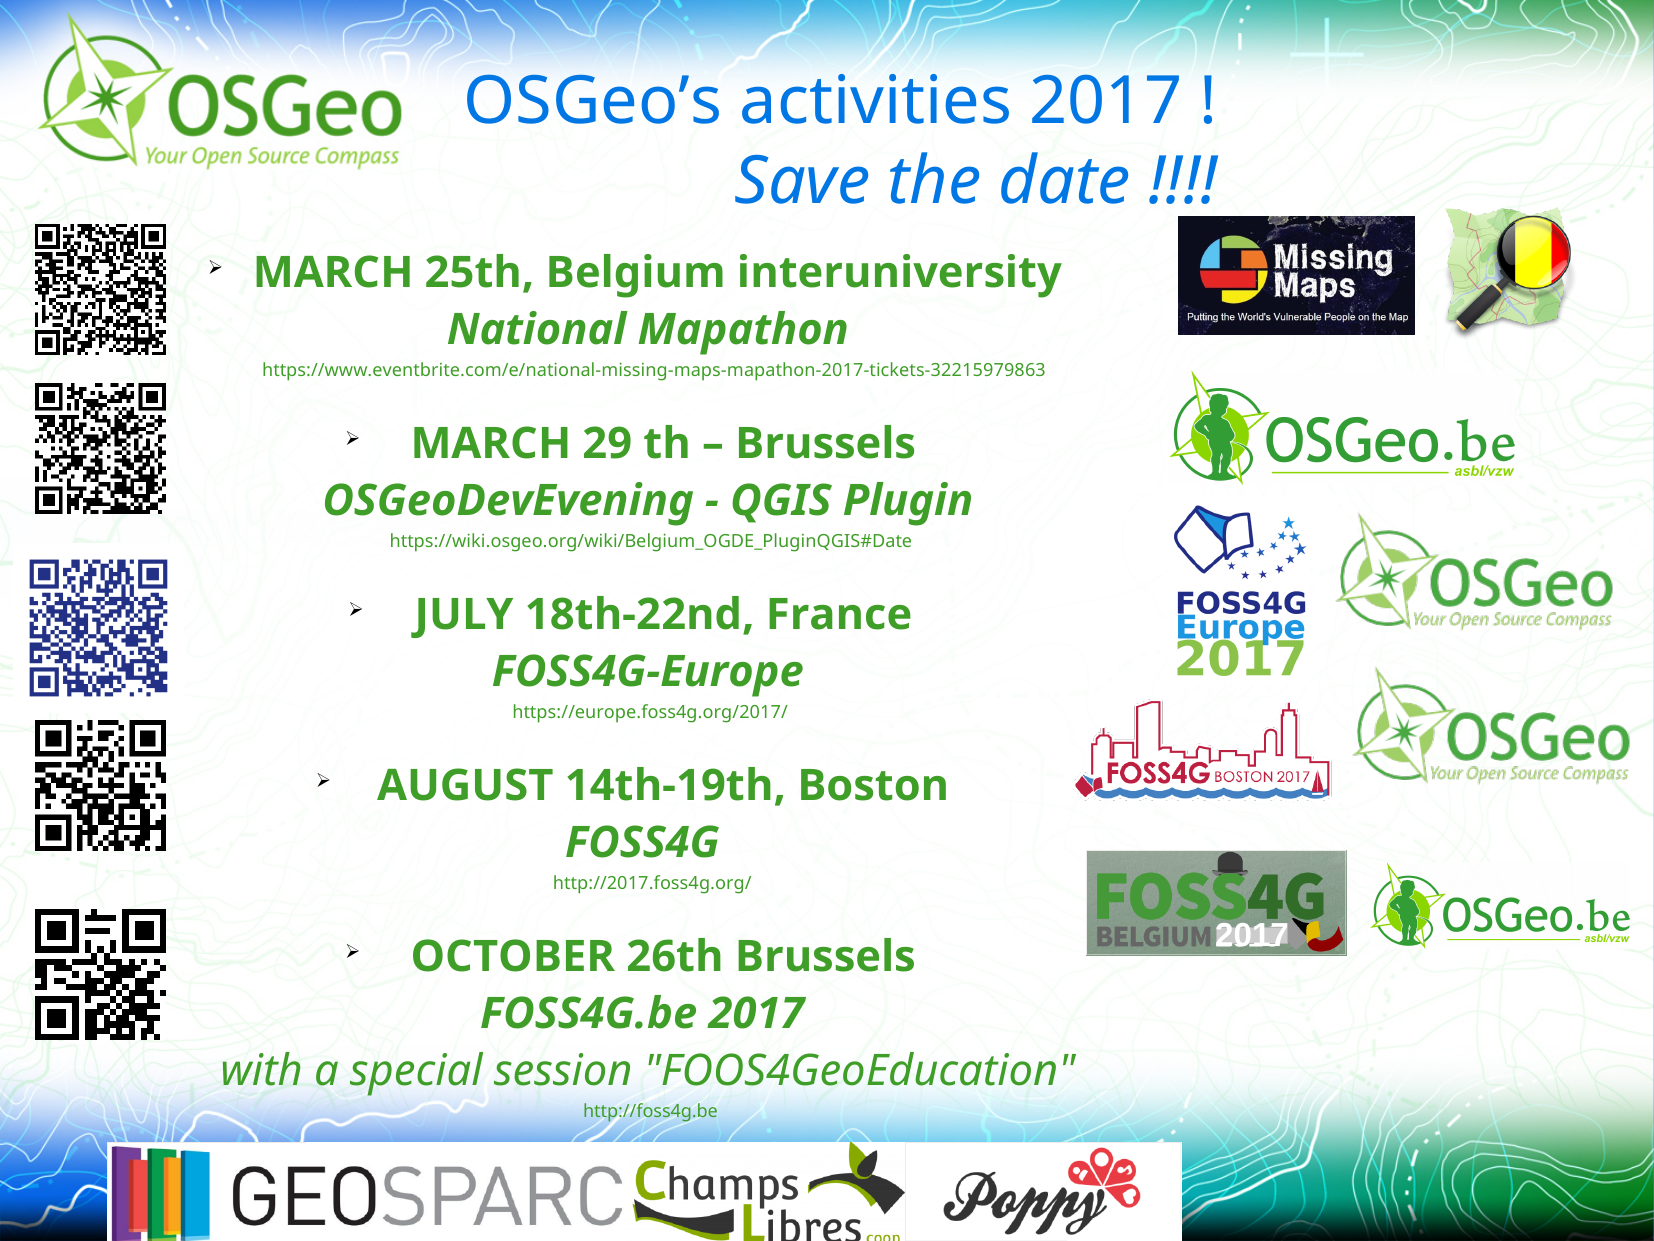

# OSGeo’s activities 2017 ! Save the date !!!!
MARCH 25th, Belgium interuniversity
National Mapathon
https://www.eventbrite.com/e/national-missing-maps-mapathon-2017-tickets-32215979863
MARCH 29 th – Brussels
OSGeoDevEvening - QGIS Plugin
https://wiki.osgeo.org/wiki/Belgium_OGDE_PluginQGIS#Date
JULY 18th-22nd, France
FOSS4G-Europe
https://europe.foss4g.org/2017/
AUGUST 14th-19th, Boston
FOSS4G
 http://2017.foss4g.org/
OCTOBER 26th Brussels
FOSS4G.be 2017
with a special session "FOOS4GeoEducation"
 http://foss4g.be
2017